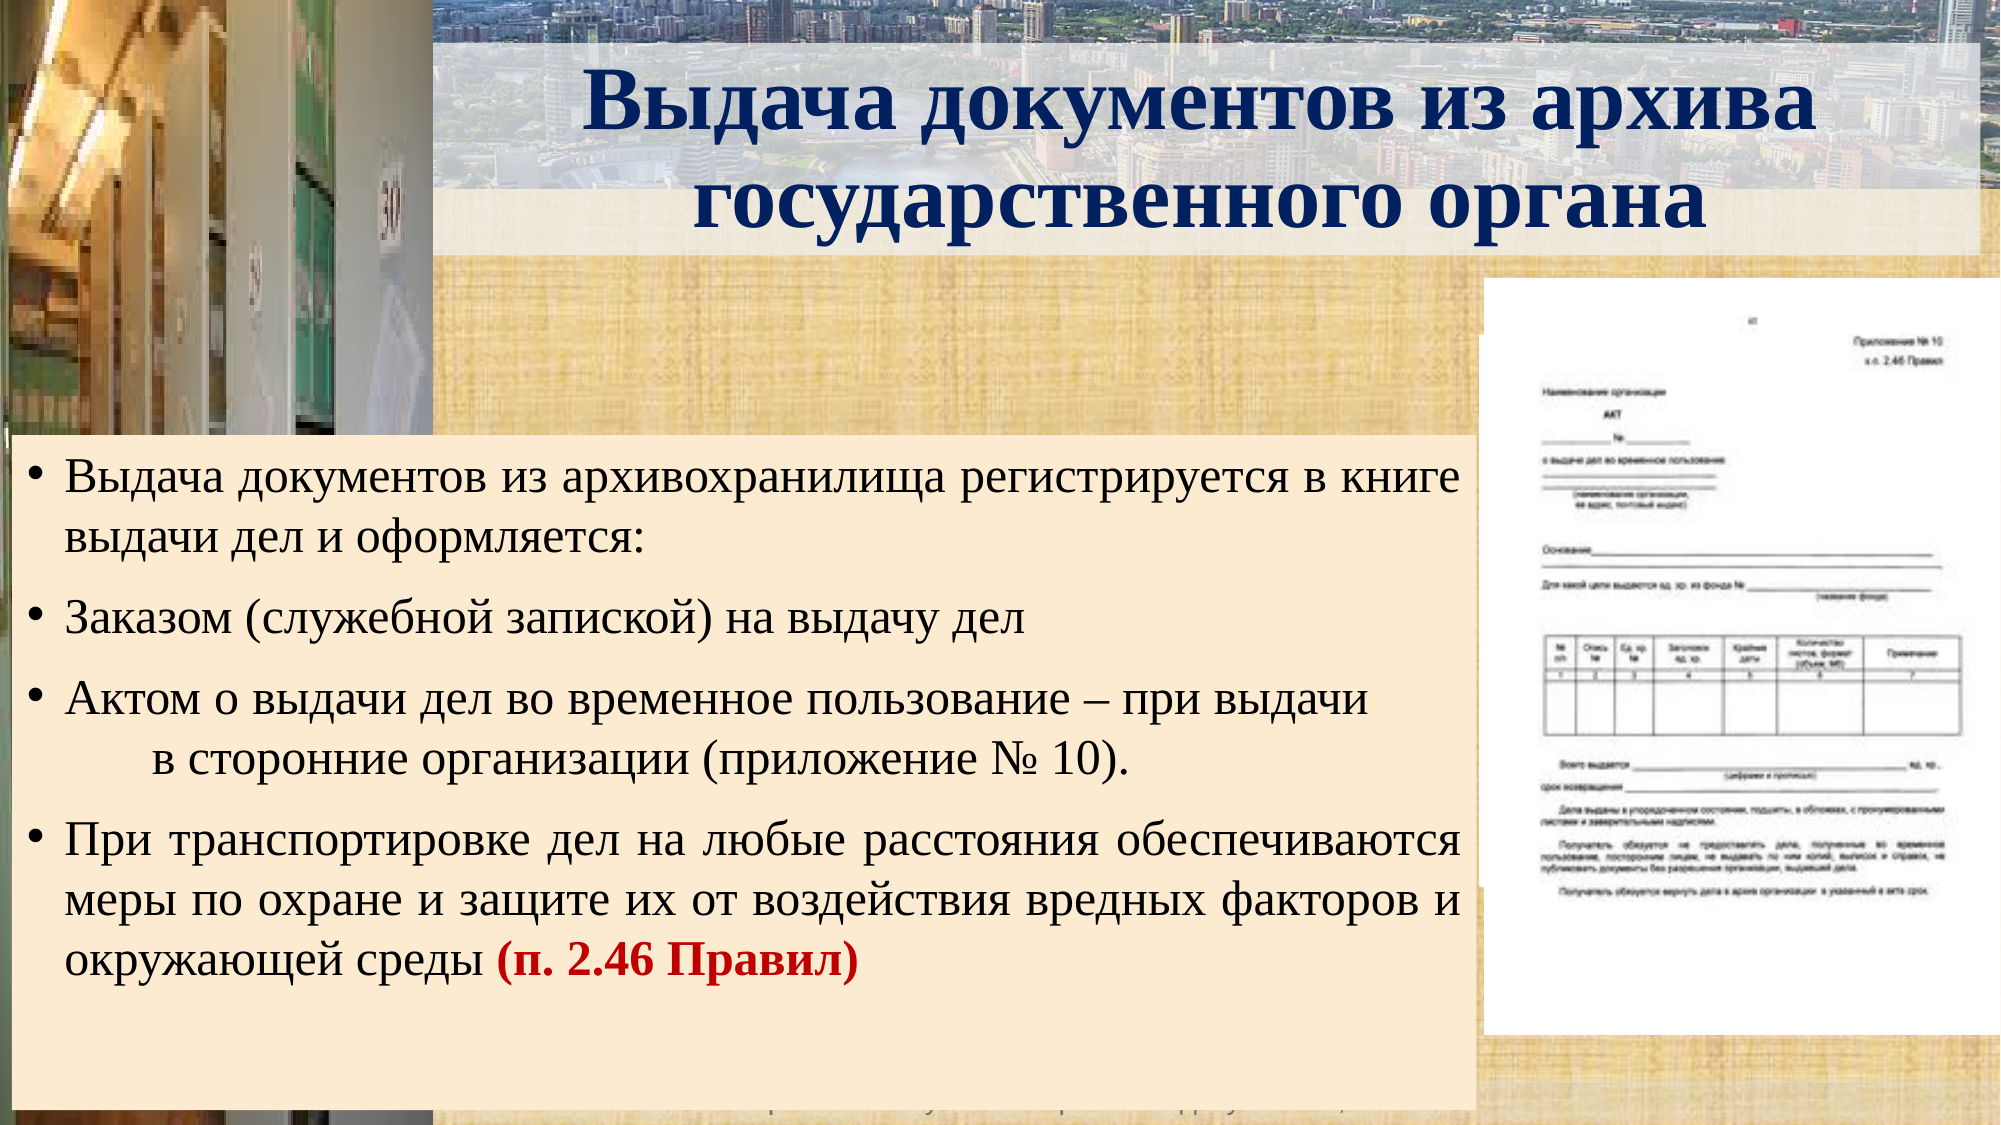

# Выдача документов из архива государственного органа
Выдача документов из архивохранилища регистрируется в книге выдачи дел и оформляется:
Заказом (служебной запиской) на выдачу дел
Актом о выдачи дел во временное пользование – при выдачи в сторонние организации (приложение № 10).
При транспортировке дел на любые расстояния обеспечиваются меры по охране и защите их от воздействия вредных факторов и окружающей среды (п. 2.46 Правил)